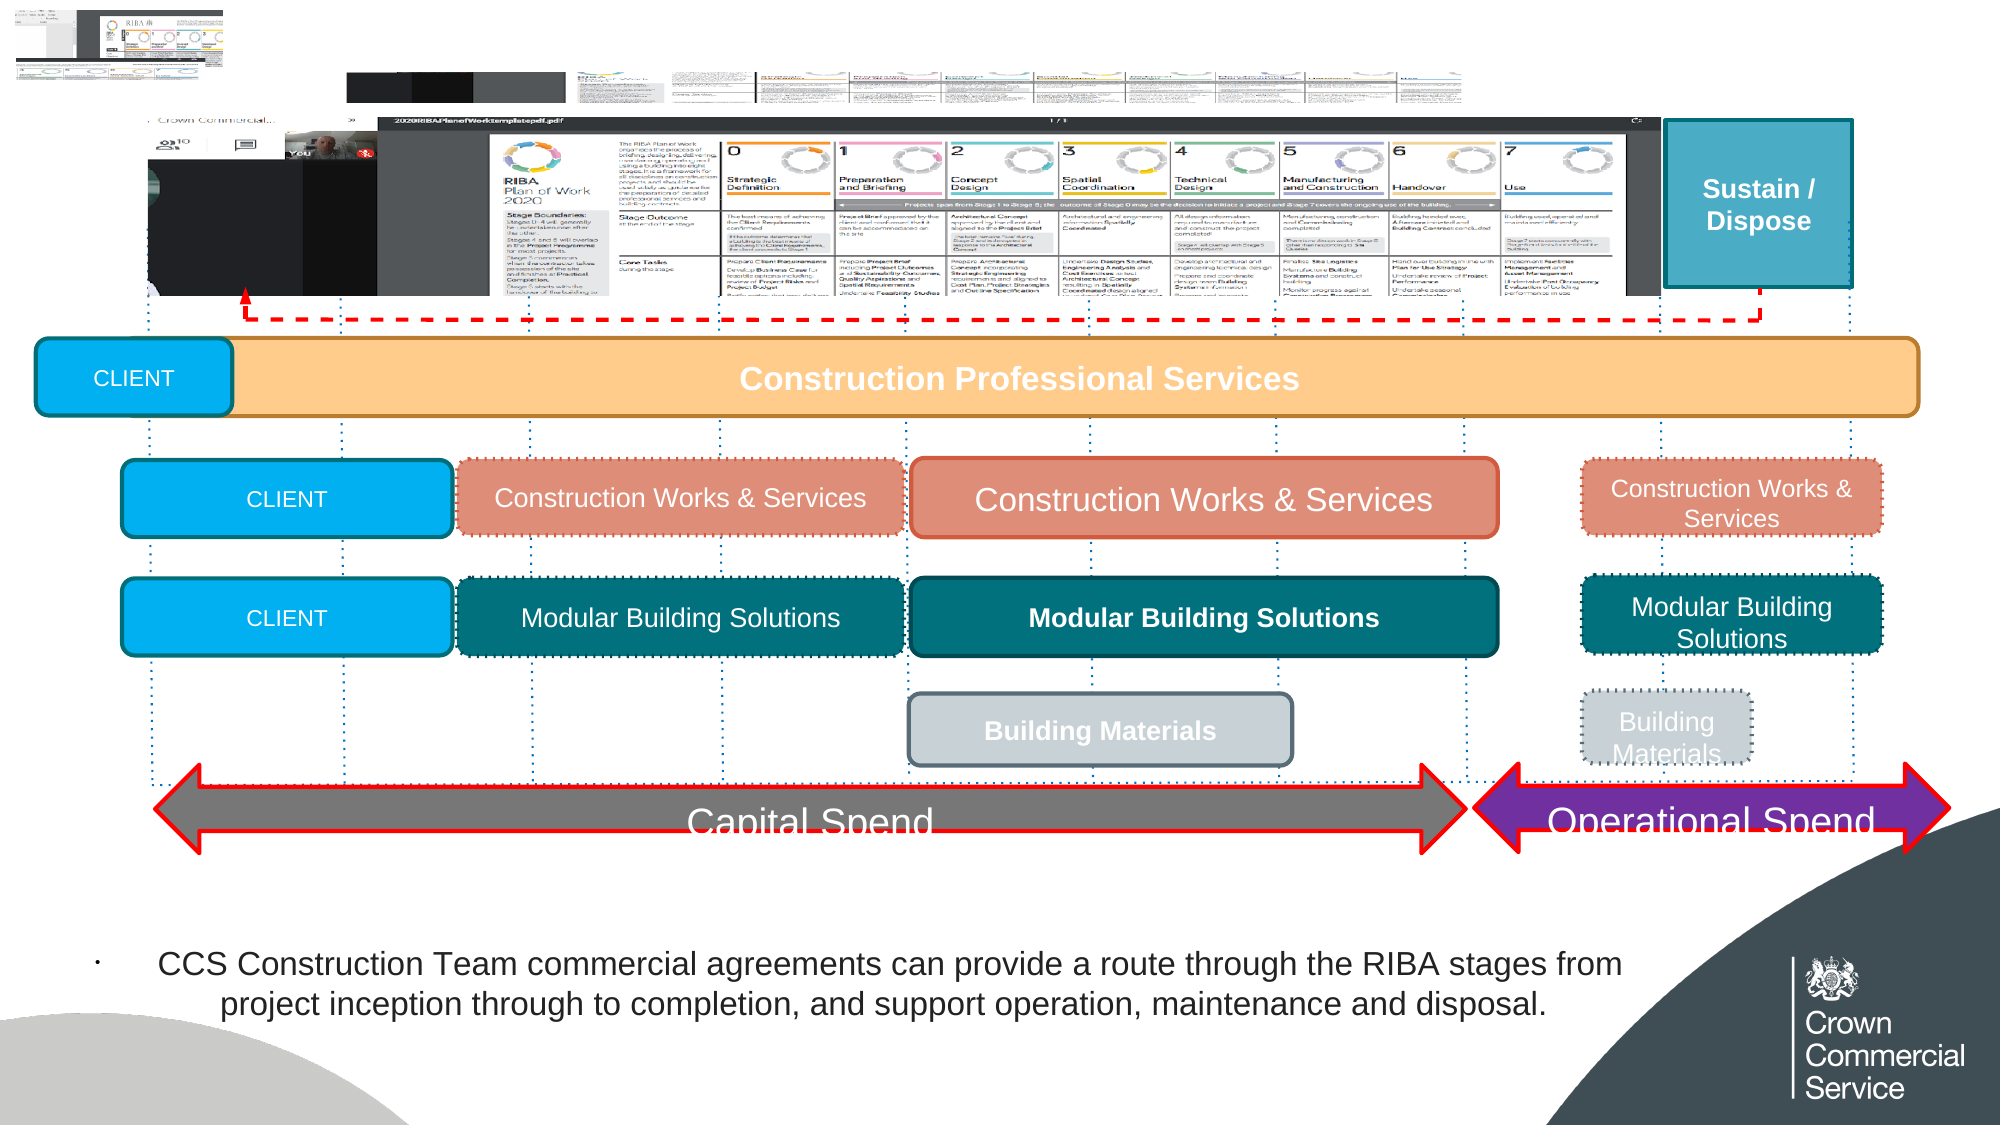

Sustain / Dispose
Construction Professional Services
CLIENT
Construction Works & Services
Construction Works & Services
Construction Works & Services
CLIENT
Modular Building Solutions
Modular Building Solutions
Modular Building Solutions
CLIENT
Building Materials
Building Materials
Operational Spend
Capital Spend
CCS Construction Team commercial agreements can provide a route through the RIBA stages from project inception through to completion, and support operation, maintenance and disposal.